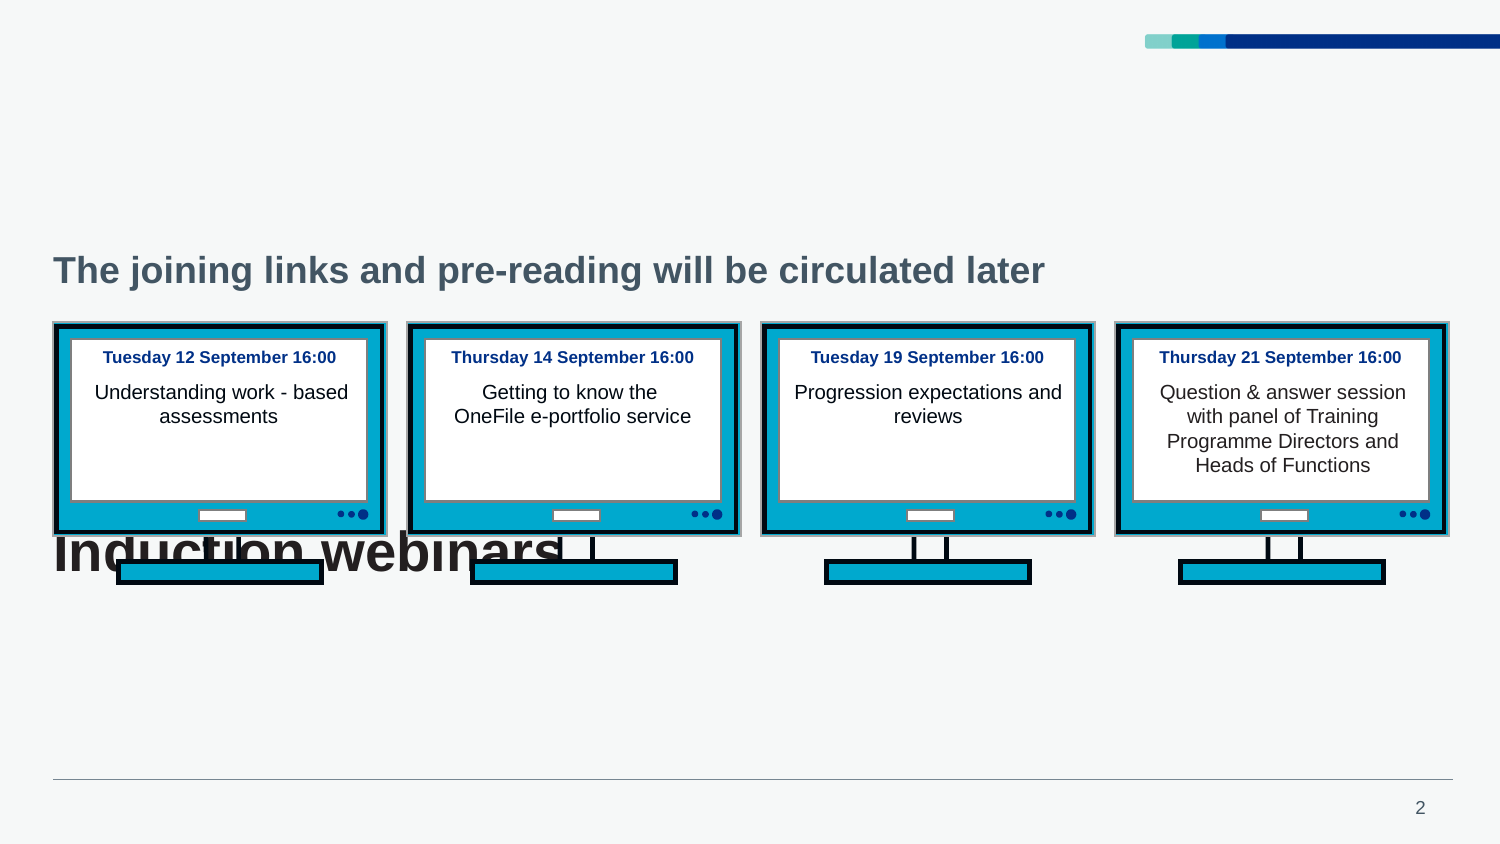

The joining links and pre-reading will be circulated later
Tuesday 12 September 16:00
Understanding work - based assessments
Thursday 14 September 16:00
Getting to know the
OneFile e-portfolio service
Tuesday 19 September 16:00
Progression expectations and reviews
Thursday 21 September 16:00
Question & answer session with panel of Training Programme Directors and Heads of Functions
# Induction webinars